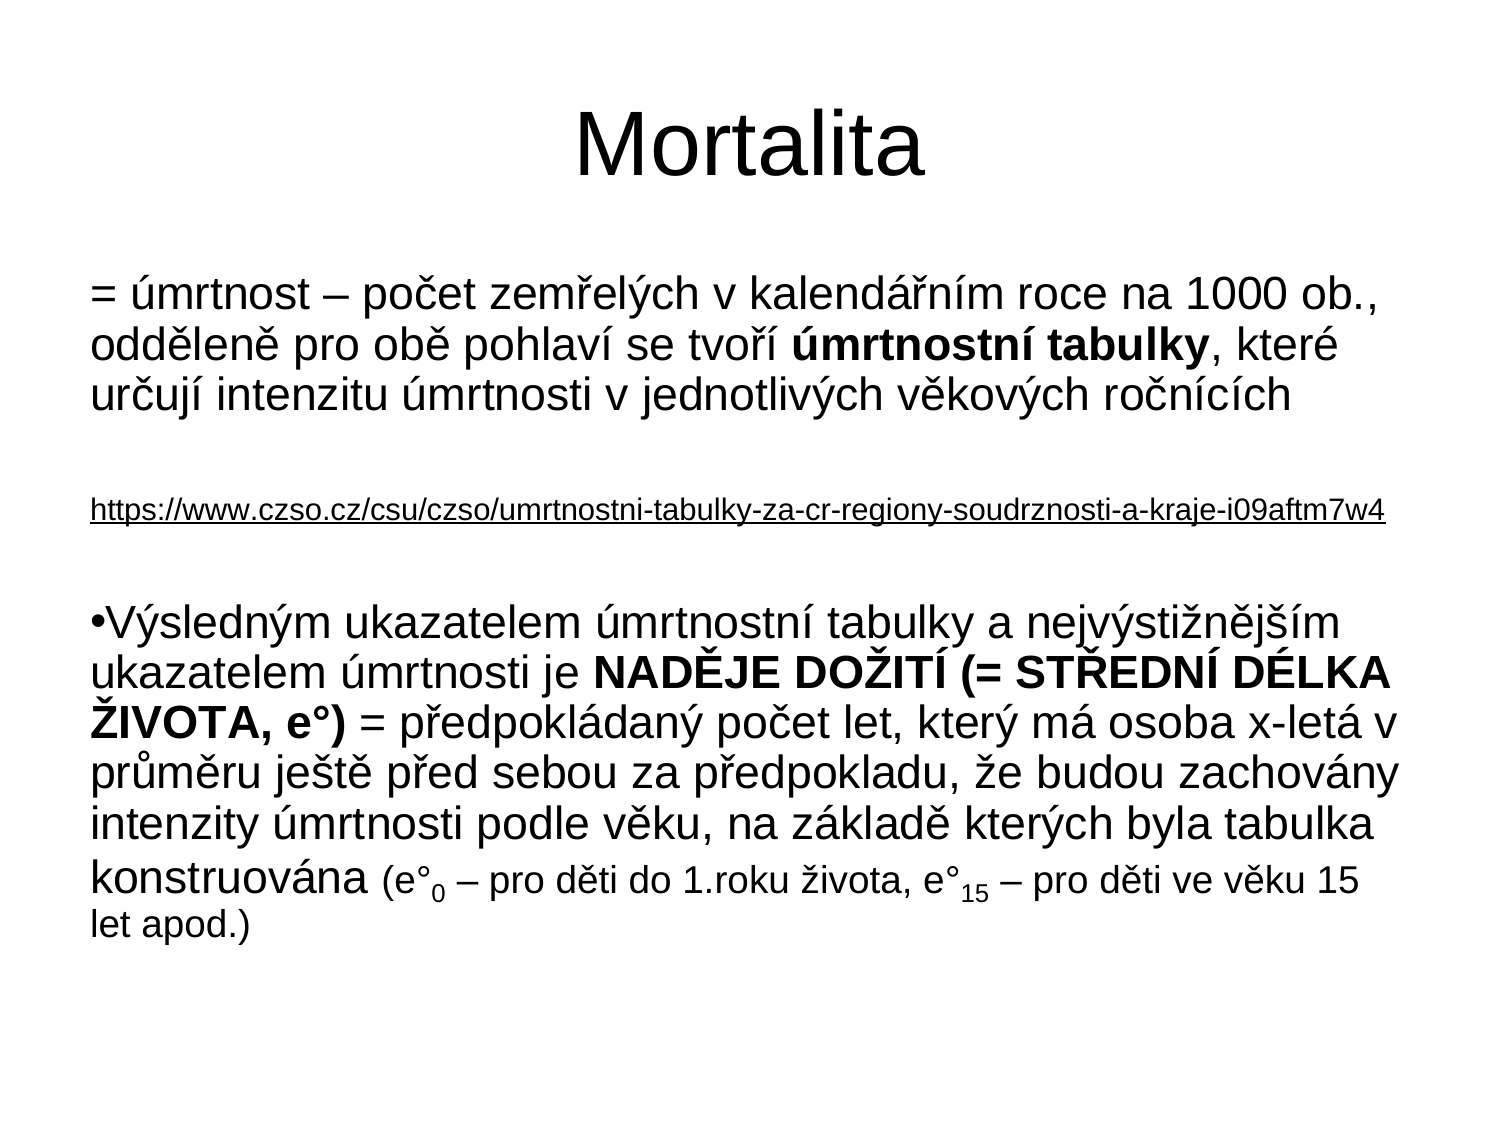

# Mortalita
= úmrtnost – počet zemřelých v kalendářním roce na 1000 ob., odděleně pro obě pohlaví se tvoří úmrtnostní tabulky, které určují intenzitu úmrtnosti v jednotlivých věkových ročnících
https://www.czso.cz/csu/czso/umrtnostni-tabulky-za-cr-regiony-soudrznosti-a-kraje-i09aftm7w4
Výsledným ukazatelem úmrtnostní tabulky a nejvýstižnějším ukazatelem úmrtnosti je NADĚJE DOŽITÍ (= STŘEDNÍ DÉLKA ŽIVOTA, e°) = předpokládaný počet let, který má osoba x-letá v průměru ještě před sebou za předpokladu, že budou zachovány intenzity úmrtnosti podle věku, na základě kterých byla tabulka konstruována (e°0 – pro děti do 1.roku života, e°15 – pro děti ve věku 15 let apod.)